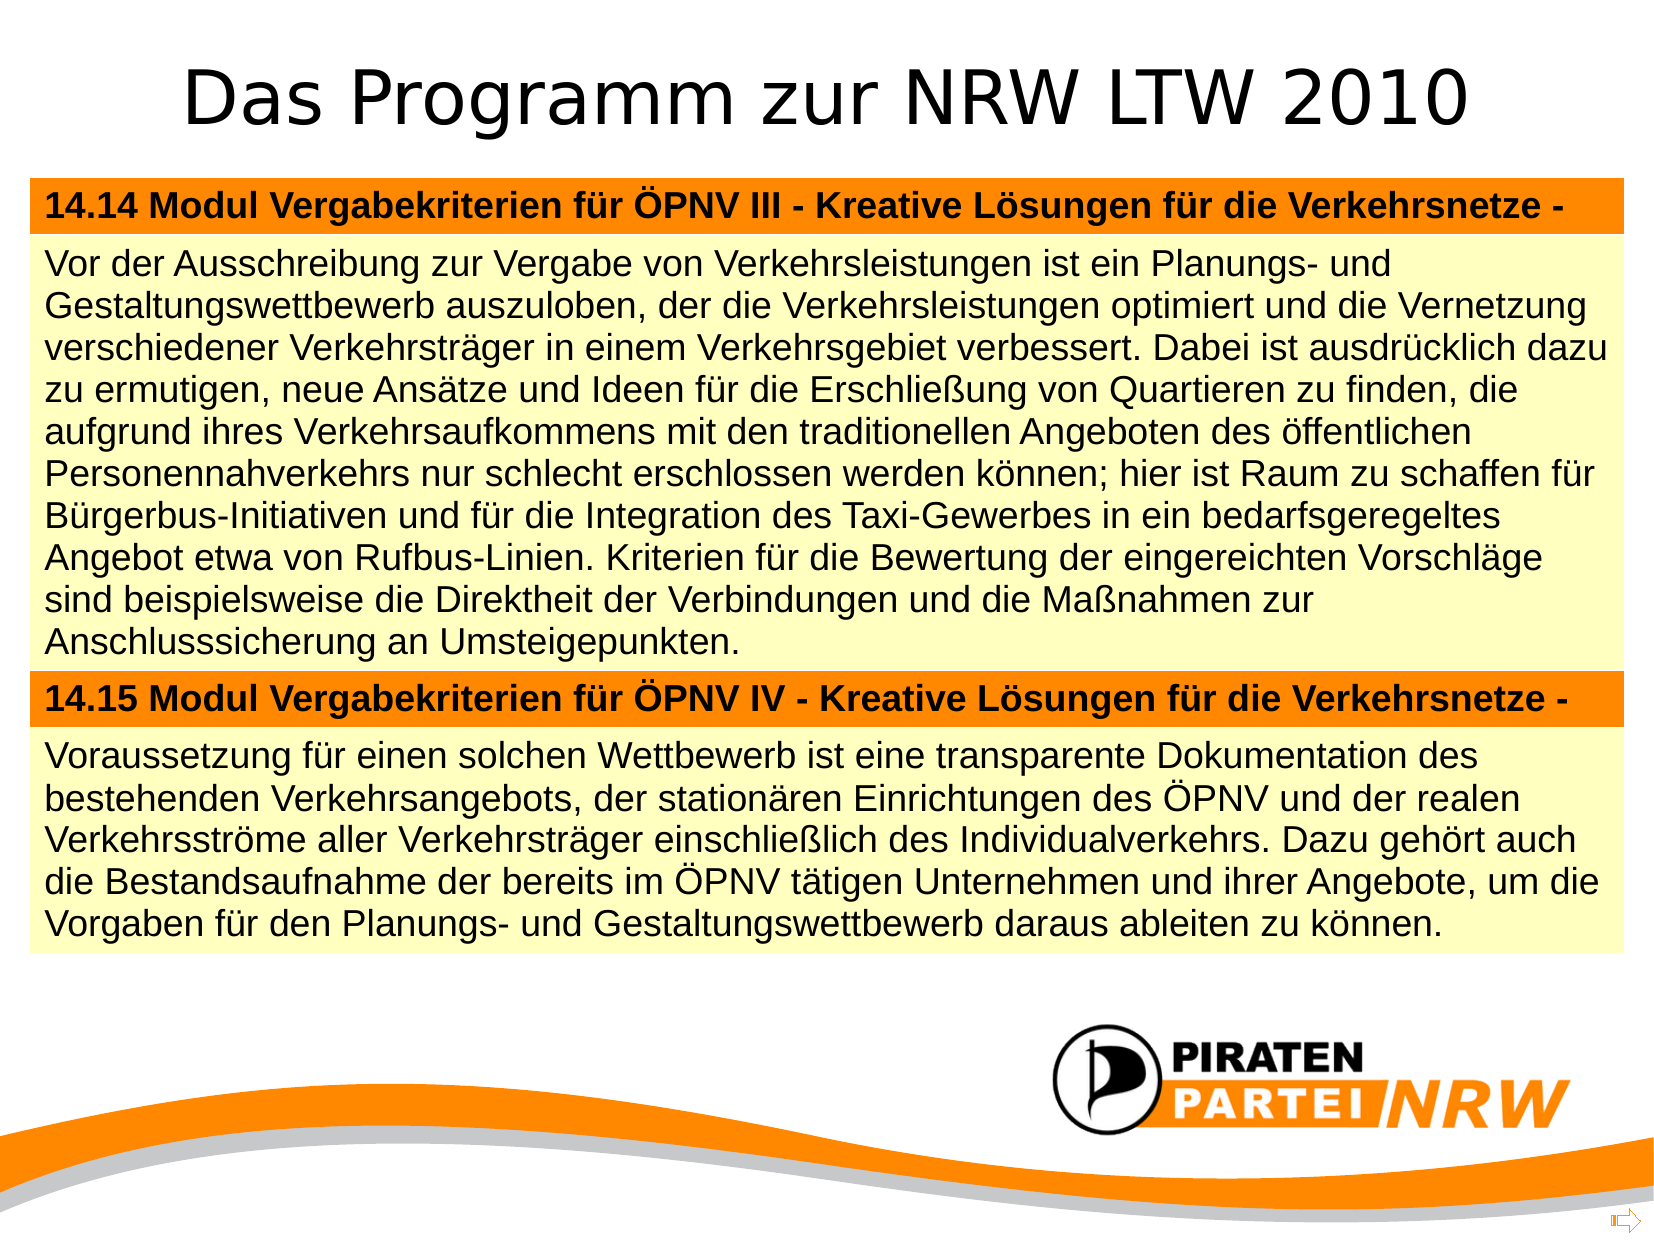

# Das Programm zur NRW LTW 2010
| 14.14 Modul Vergabekriterien für ÖPNV III - Kreative Lösungen für die Verkehrsnetze - |
| --- |
| Vor der Ausschreibung zur Vergabe von Verkehrsleistungen ist ein Planungs- und Gestaltungswettbewerb auszuloben, der die Verkehrsleistungen optimiert und die Vernetzung verschiedener Verkehrsträger in einem Verkehrsgebiet verbessert. Dabei ist ausdrücklich dazu zu ermutigen, neue Ansätze und Ideen für die Erschließung von Quartieren zu finden, die aufgrund ihres Verkehrsaufkommens mit den traditionellen Angeboten des öffentlichen Personennahverkehrs nur schlecht erschlossen werden können; hier ist Raum zu schaffen für Bürgerbus-Initiativen und für die Integration des Taxi-Gewerbes in ein bedarfsgeregeltes Angebot etwa von Rufbus-Linien. Kriterien für die Bewertung der eingereichten Vorschläge sind beispielsweise die Direktheit der Verbindungen und die Maßnahmen zur Anschlusssicherung an Umsteigepunkten. |
| 14.15 Modul Vergabekriterien für ÖPNV IV - Kreative Lösungen für die Verkehrsnetze - |
| Voraussetzung für einen solchen Wettbewerb ist eine transparente Dokumentation des bestehenden Verkehrsangebots, der stationären Einrichtungen des ÖPNV und der realen Verkehrsströme aller Verkehrsträger einschließlich des Individualverkehrs. Dazu gehört auch die Bestandsaufnahme der bereits im ÖPNV tätigen Unternehmen und ihrer Angebote, um die Vorgaben für den Planungs- und Gestaltungswettbewerb daraus ableiten zu können. |